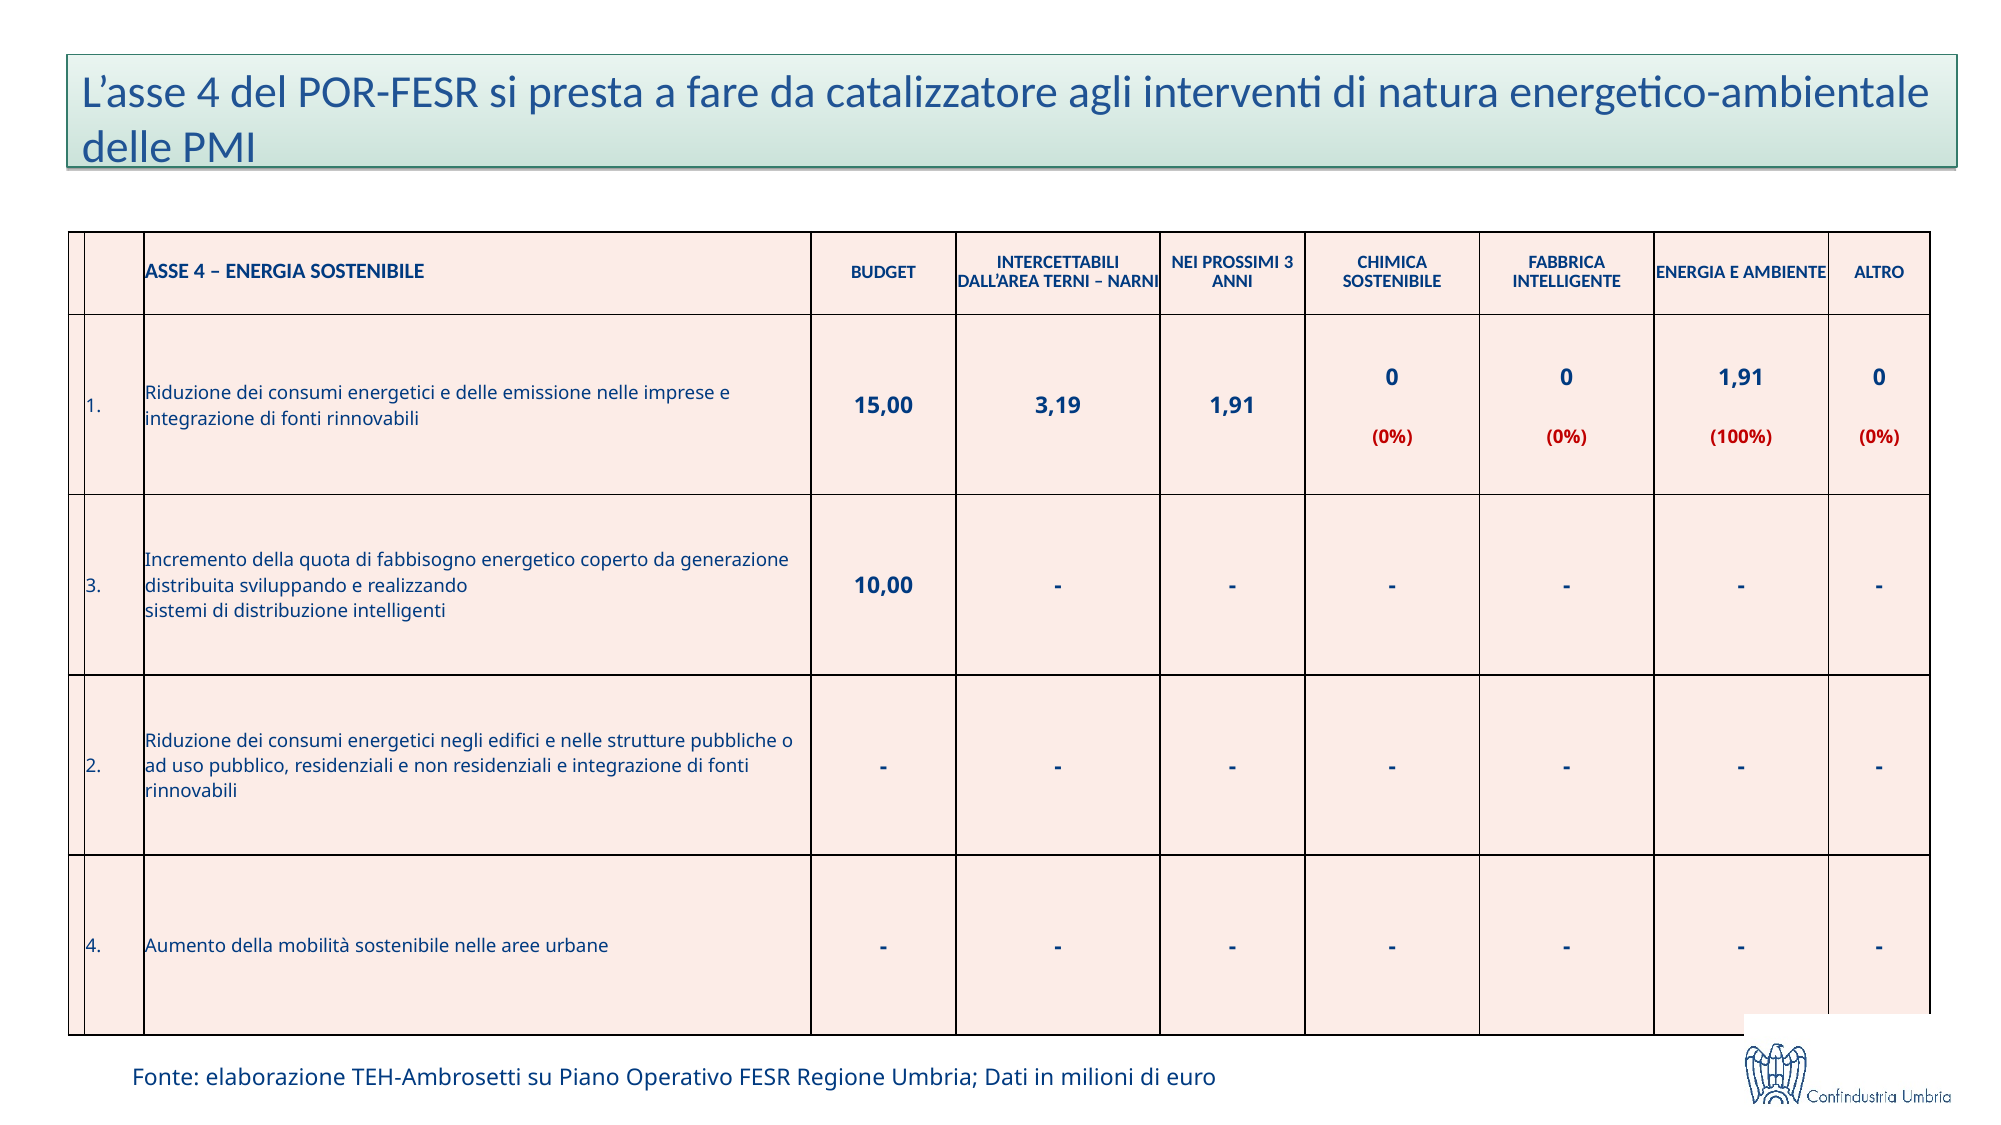

# L’asse 4 del POR-FESR si presta a fare da catalizzatore agli interventi di natura energetico-ambientale delle PMI
| | | ASSE 4 – ENERGIA SOSTENIBILE | BUDGET | INTERCETTABILI DALL’AREA TERNI – NARNI | NEI PROSSIMI 3 ANNI | CHIMICA SOSTENIBILE | FABBRICA INTELLIGENTE | ENERGIA E AMBIENTE | ALTRO |
| --- | --- | --- | --- | --- | --- | --- | --- | --- | --- |
| | 1. | Riduzione dei consumi energetici e delle emissione nelle imprese e integrazione di fonti rinnovabili | 15,00 | 3,19 | 1,91 | 0 (0%) | 0 (0%) | 1,91 (100%) | 0 (0%) |
| | 3. | Incremento della quota di fabbisogno energetico coperto da generazione distribuita sviluppando e realizzando sistemi di distribuzione intelligenti | 10,00 | - | - | - | - | - | - |
| | 2. | Riduzione dei consumi energetici negli edifici e nelle strutture pubbliche o ad uso pubblico, residenziali e non residenziali e integrazione di fonti rinnovabili | - | - | - | - | - | - | - |
| | 4. | Aumento della mobilità sostenibile nelle aree urbane | - | - | - | - | - | - | - |
Fonte: elaborazione TEH-Ambrosetti su Piano Operativo FESR Regione Umbria; Dati in milioni di euro